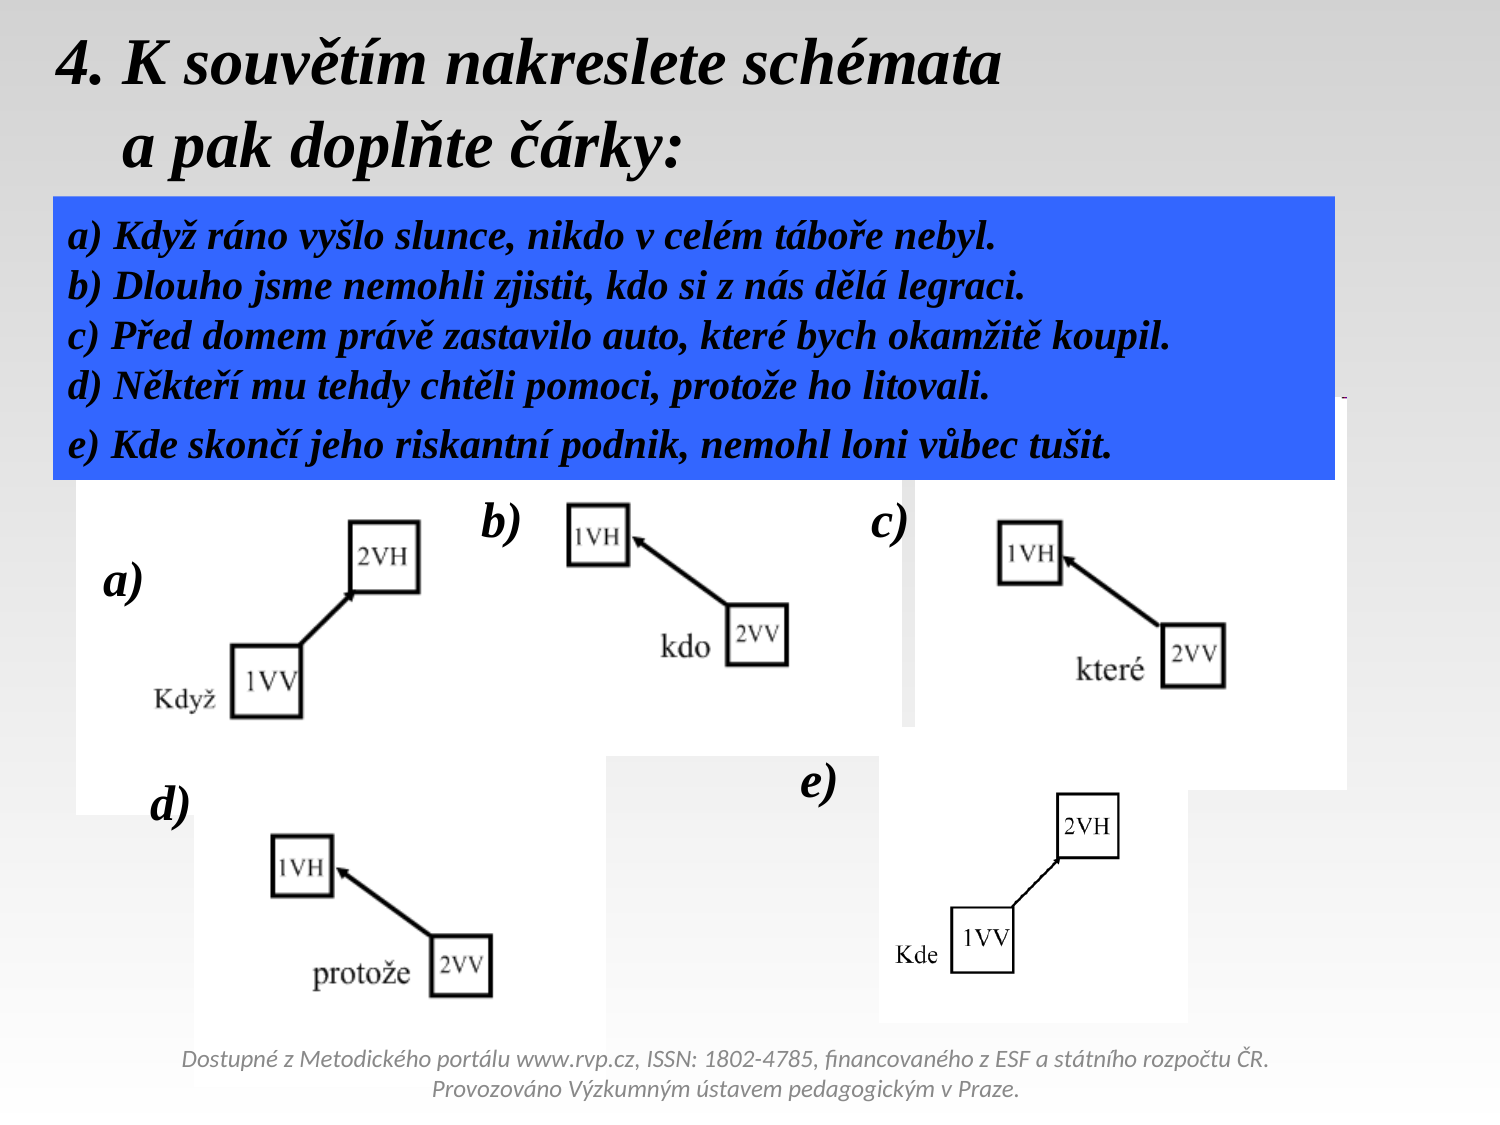

# 4. K souvětím nakreslete schémata a pak doplňte čárky:
a) Když ráno vyšlo slunce, nikdo v celém táboře nebyl.
b) Dlouho jsme nemohli zjistit, kdo si z nás dělá legraci.
c) Před domem právě zastavilo auto, které bych okamžitě koupil.
d) Někteří mu tehdy chtěli pomoci, protože ho litovali.
e) Kde skončí jeho riskantní podnik, nemohl loni vůbec tušit.
a) Když ráno vyšlo slunce nikdo v celém táboře nebyl.
b) Dlouho jsme nemohli zjistit kdo si z nás dělá legraci.
c) Před domem právě zastavilo auto které bych okamžitě koupil.
d) Někteří mu tehdy chtěli pomoci protože ho litovali.
e) Kde skončí jeho riskantní podnik nemohl vloni vůbec tušit.
b)
c)
a)
e)
d)
Dostupné z Metodického portálu www.rvp.cz, ISSN: 1802-4785, financovaného z ESF a státního rozpočtu ČR. Provozováno Výzkumným ústavem pedagogickým v Praze.